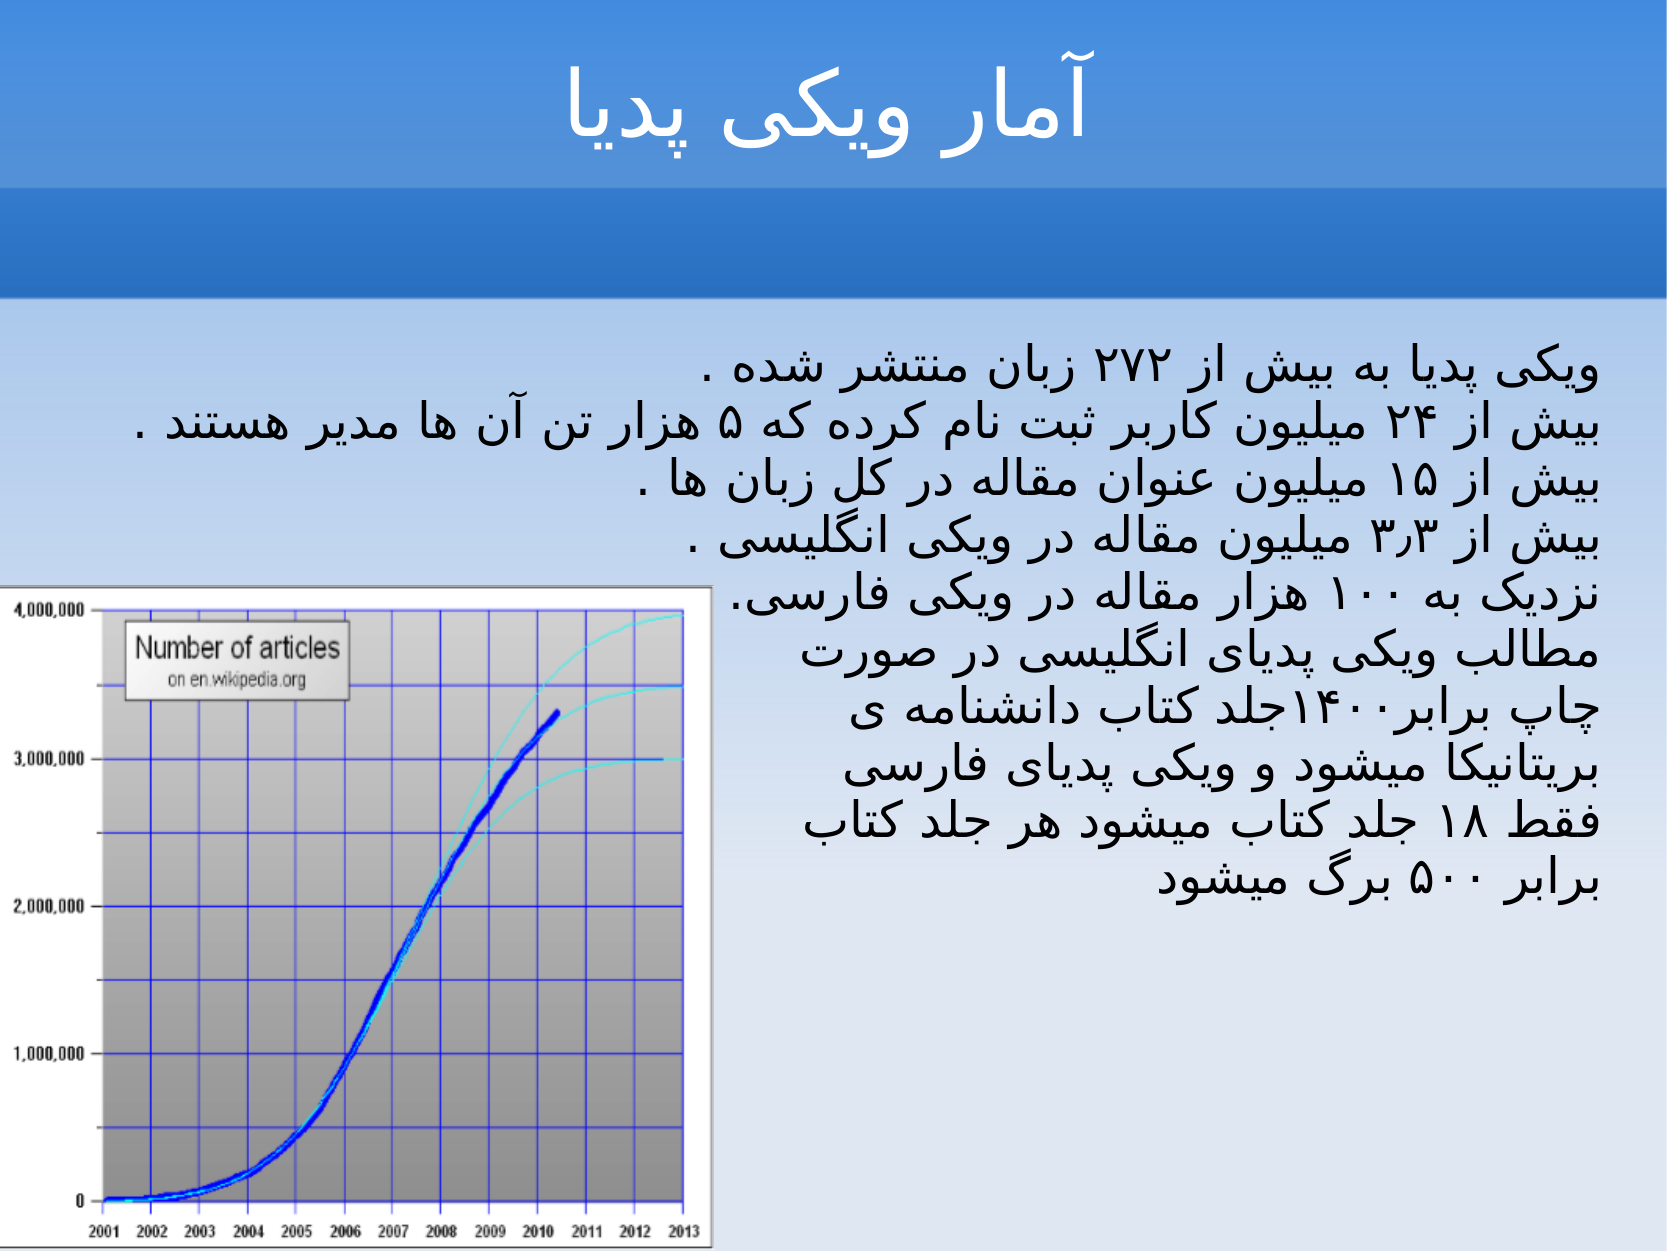

# آمار ویکی پدیا
ویکی پدیا به بیش از ۲۷۲ زبان منتشر شده .
بیش از ۲۴ میلیون کاربر ثبت نام کرده که ۵ هزار تن آن ها مدیر هستند .
بیش از ۱۵ میلیون عنوان مقاله در کل زبان ها .
بیش از ۳٫۳ میلیون مقاله در ویکی انگلیسی .
نزدیک به ۱۰۰ هزار مقاله در ویکی فارسی.
مطالب ویکی پدیای انگلیسی در صورت
چاپ برابر۱۴۰۰جلد کتاب دانشنامه ی
بریتانیکا میشود و ویکی پدیای فارسی
فقط ۱۸ جلد کتاب میشود هر جلد کتاب
برابر ۵۰۰ برگ میشود